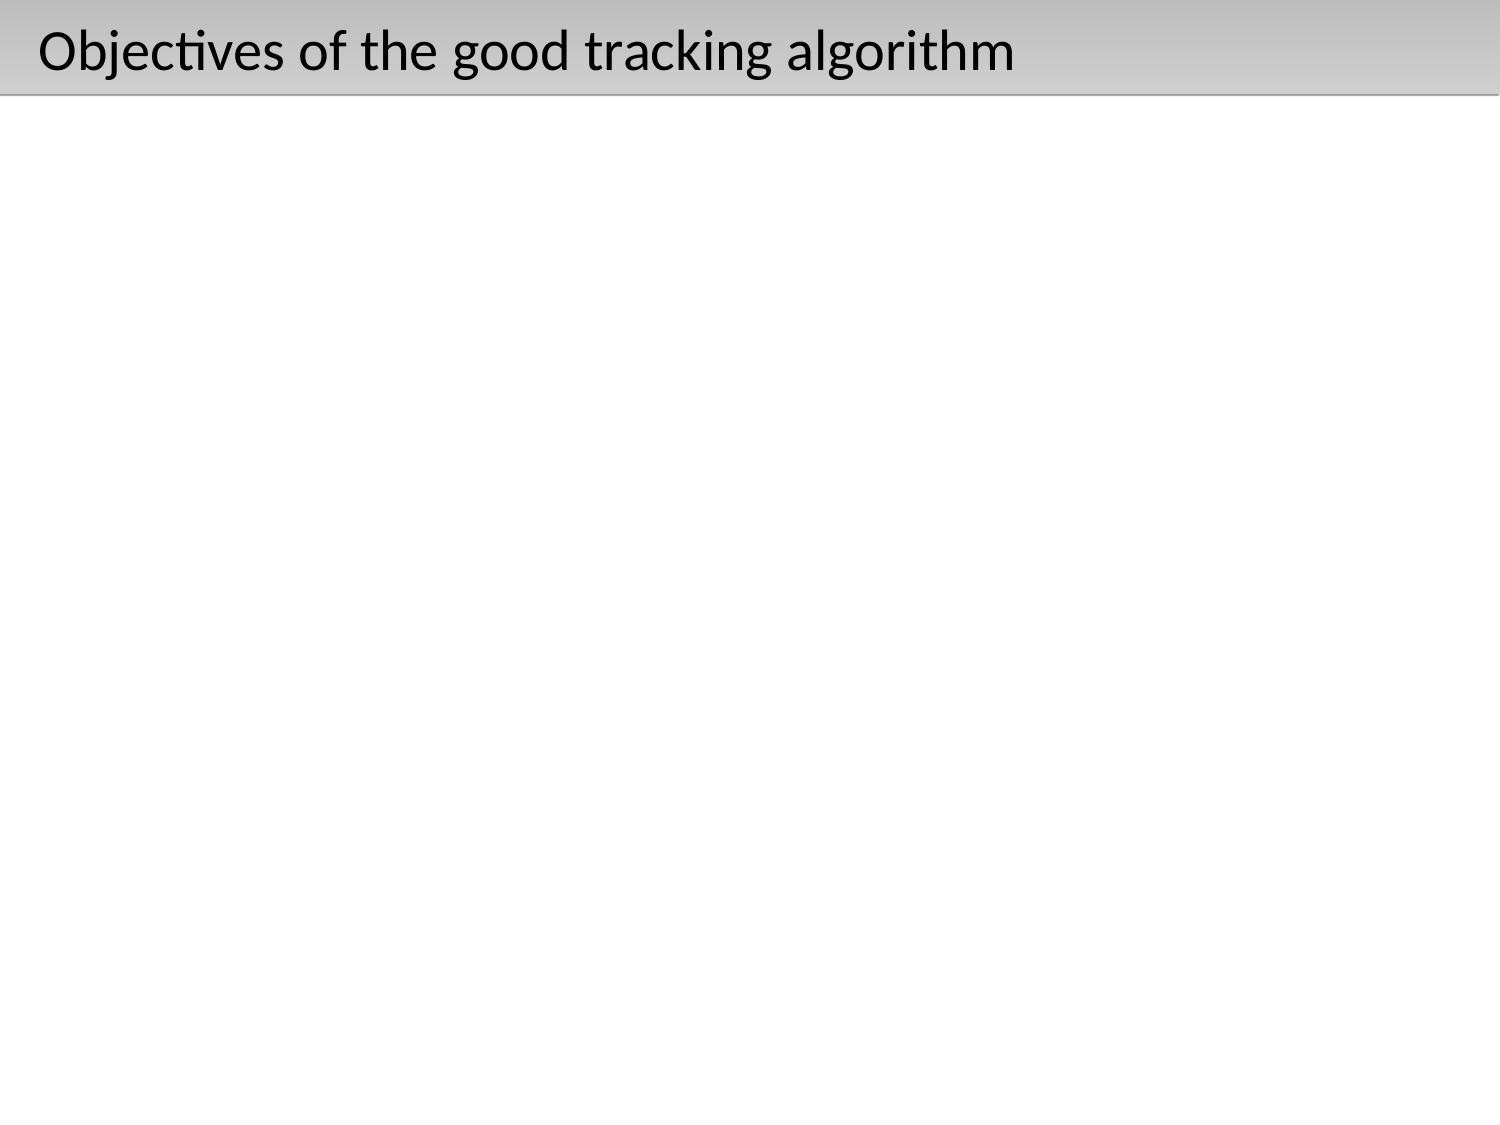

# Objectives of the good tracking algorithm
analysis of low labeling density samples that does not allow probing of the interactions between particles . The amount of data collected per experiment is low, limiting the observation of spatially and temporally heterogeneous particle behavior and hindering the capture of infrequent event
Even with low particle density, low signal-to-noise ratio (SNR) and probe flicker complicate the search for particle correspondence.
Obtain a complete and accurate representation of the movement of all particles from appearance to disappearance independent of their heterogeneous images, dynamics, and neighborhood relations.
No a priori selection of particle behaviors
Measure as much as possible simultaneously
DO NOT KILL DISCOVERY UPFRONT !